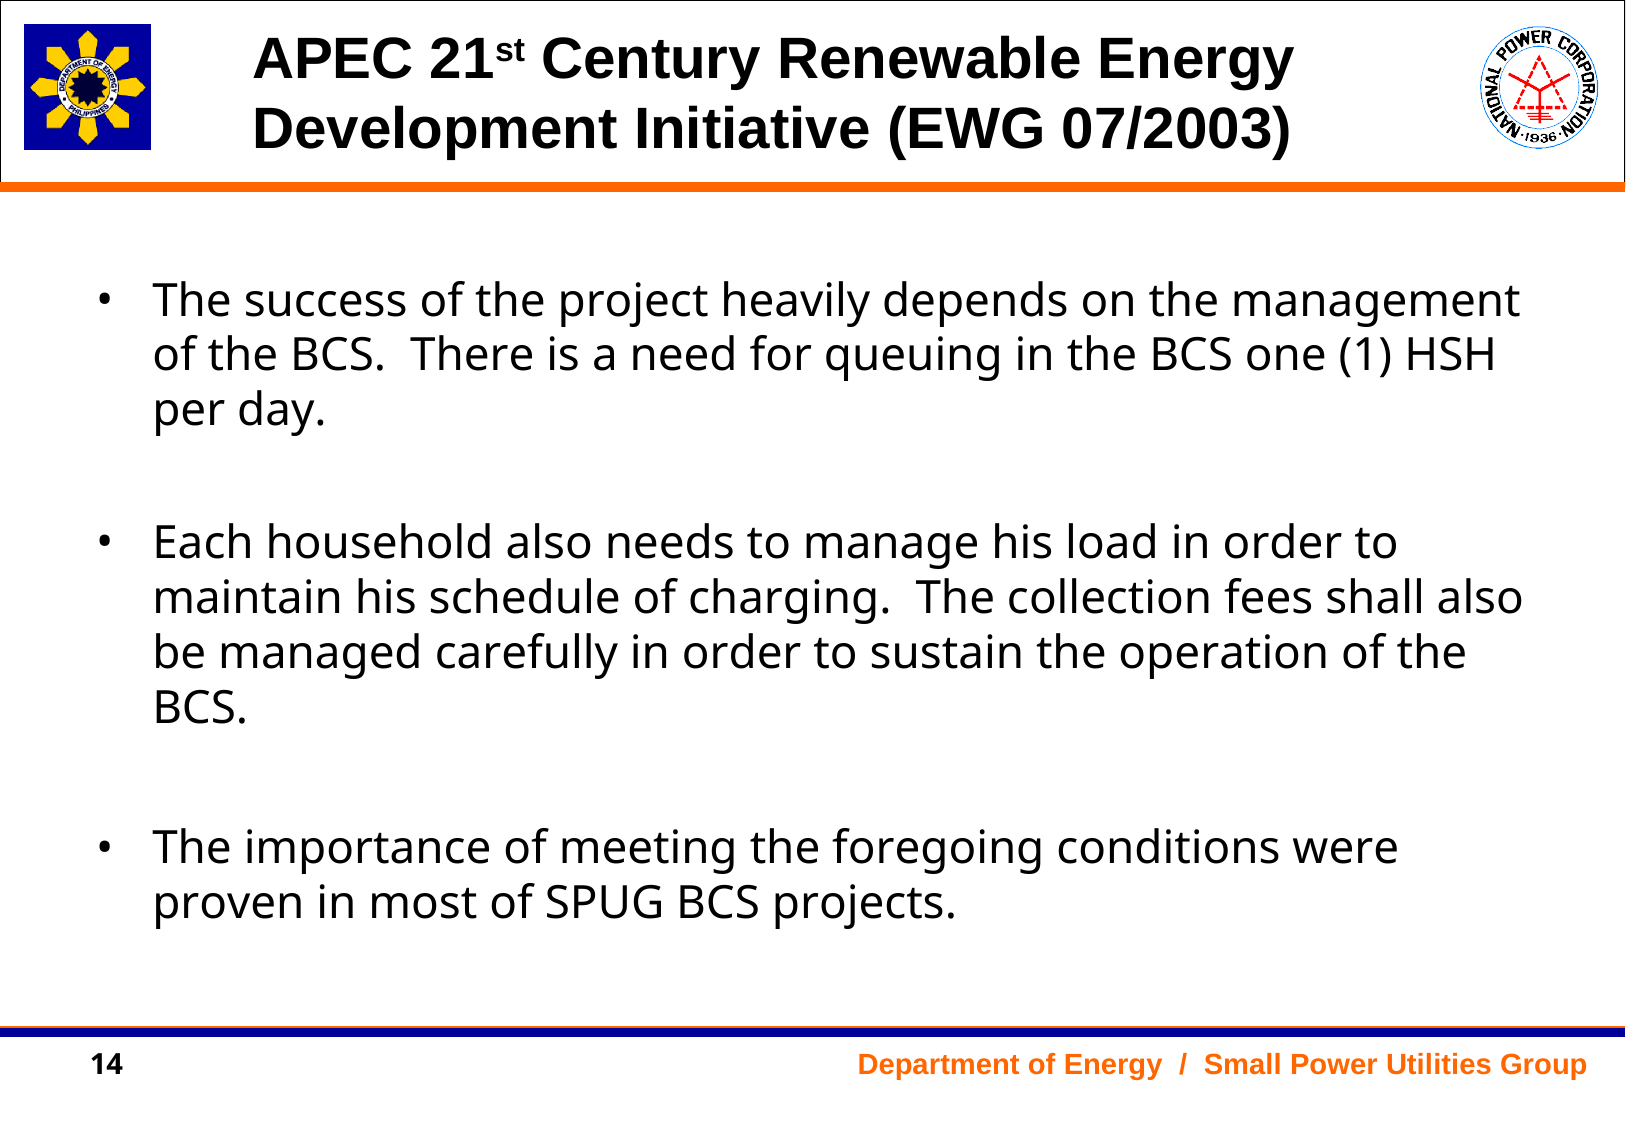

#
The success of the project heavily depends on the management of the BCS. There is a need for queuing in the BCS one (1) HSH per day.
Each household also needs to manage his load in order to maintain his schedule of charging. The collection fees shall also be managed carefully in order to sustain the operation of the BCS.
The importance of meeting the foregoing conditions were proven in most of SPUG BCS projects.
14